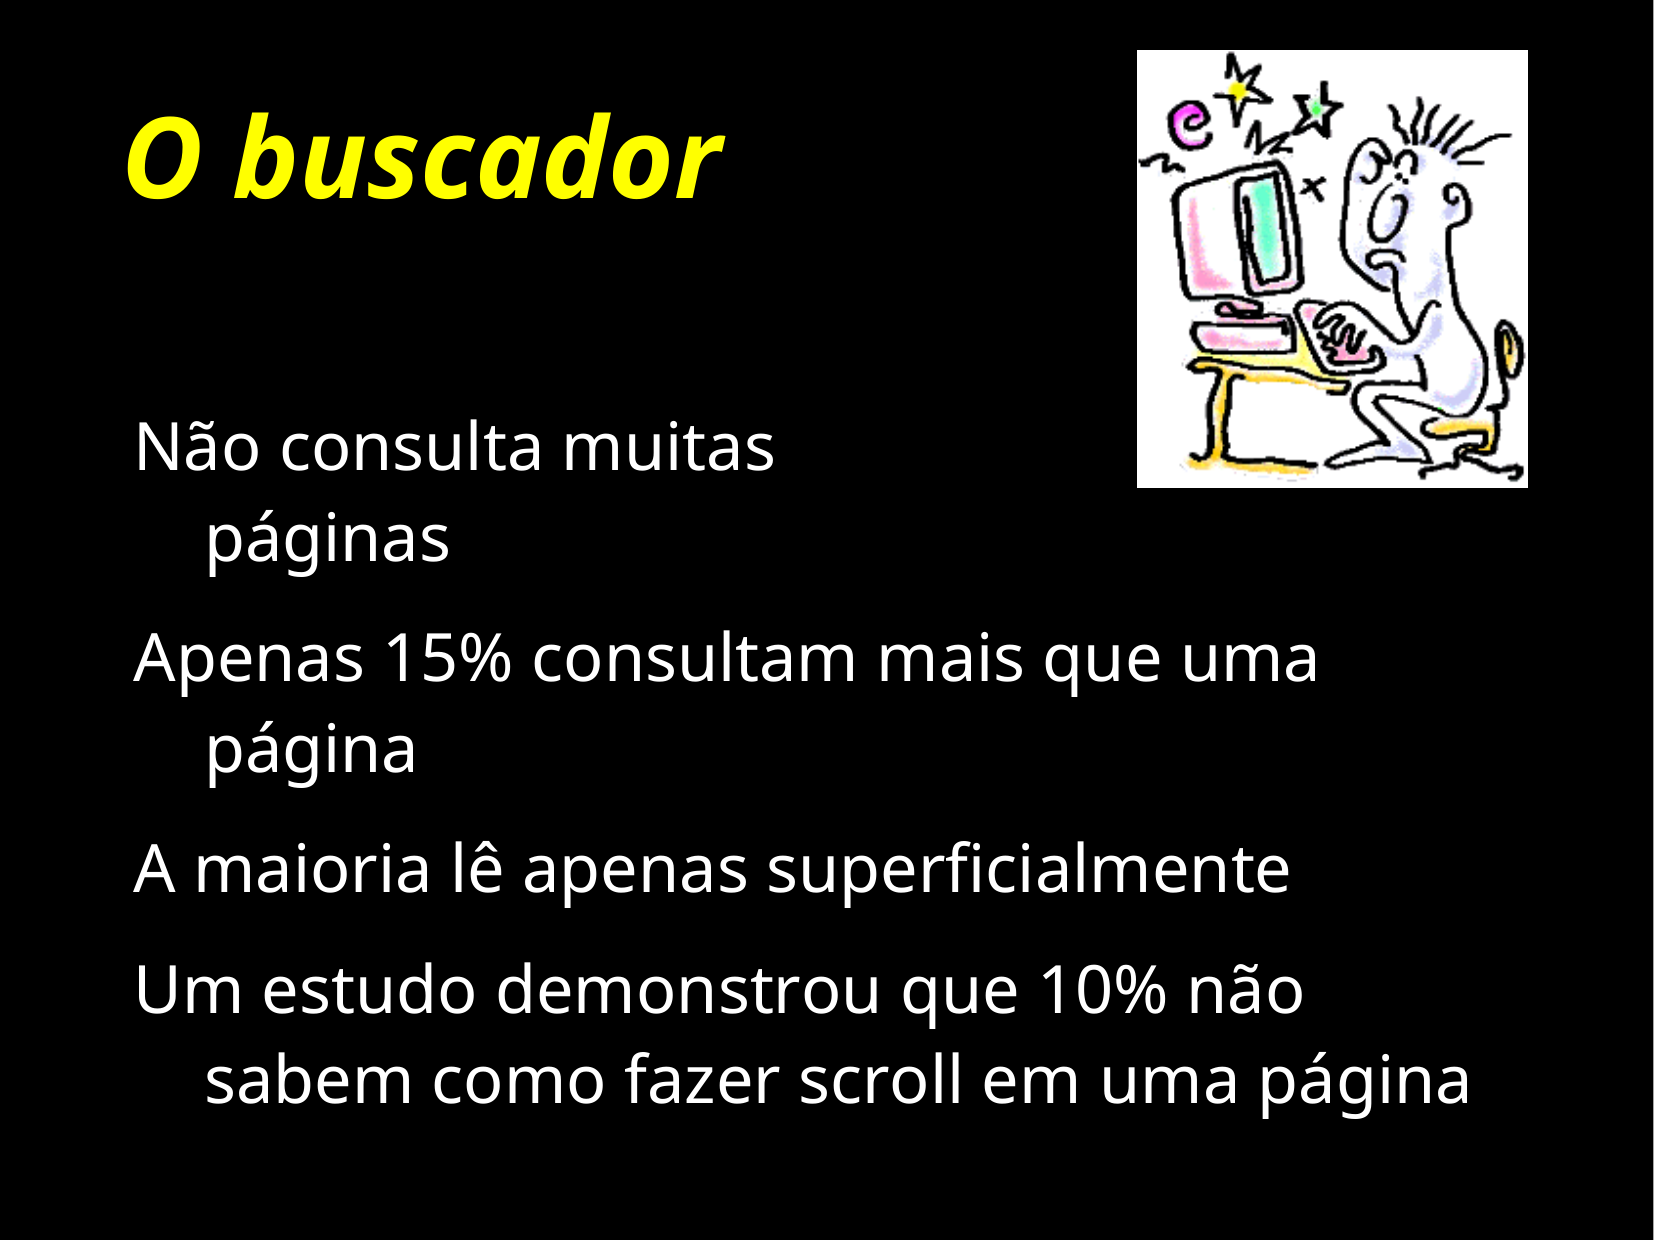

# O buscador
Não consulta muitas
páginas
Apenas 15% consultam mais que uma página
A maioria lê apenas superficialmente
Um estudo demonstrou que 10% não sabem como fazer scroll em uma página